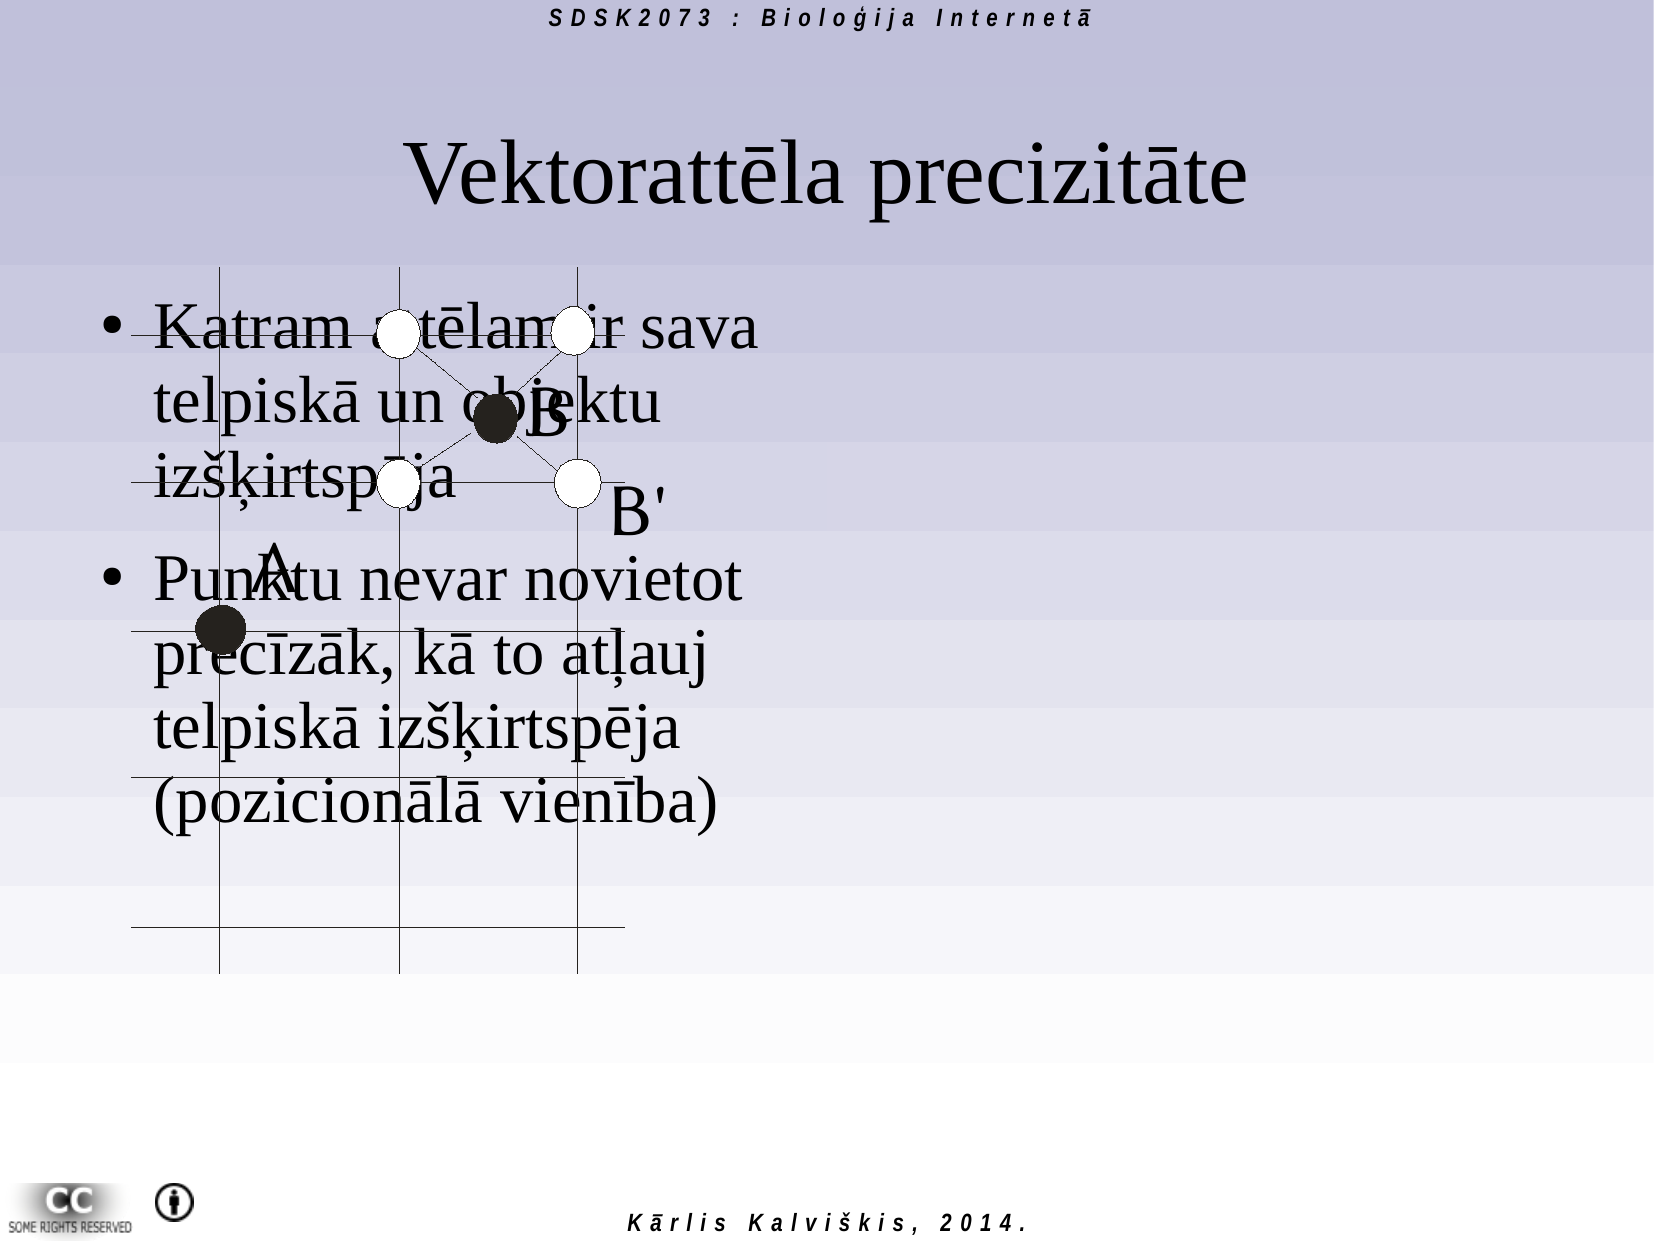

# Vektorattēla precizitāte
B
B'
A
Katram attēlam ir sava telpiskā un objektu izšķirtspēja
Punktu nevar novietot precīzāk, kā to atļauj telpiskā izšķirtspēja (pozicionālā vienība)